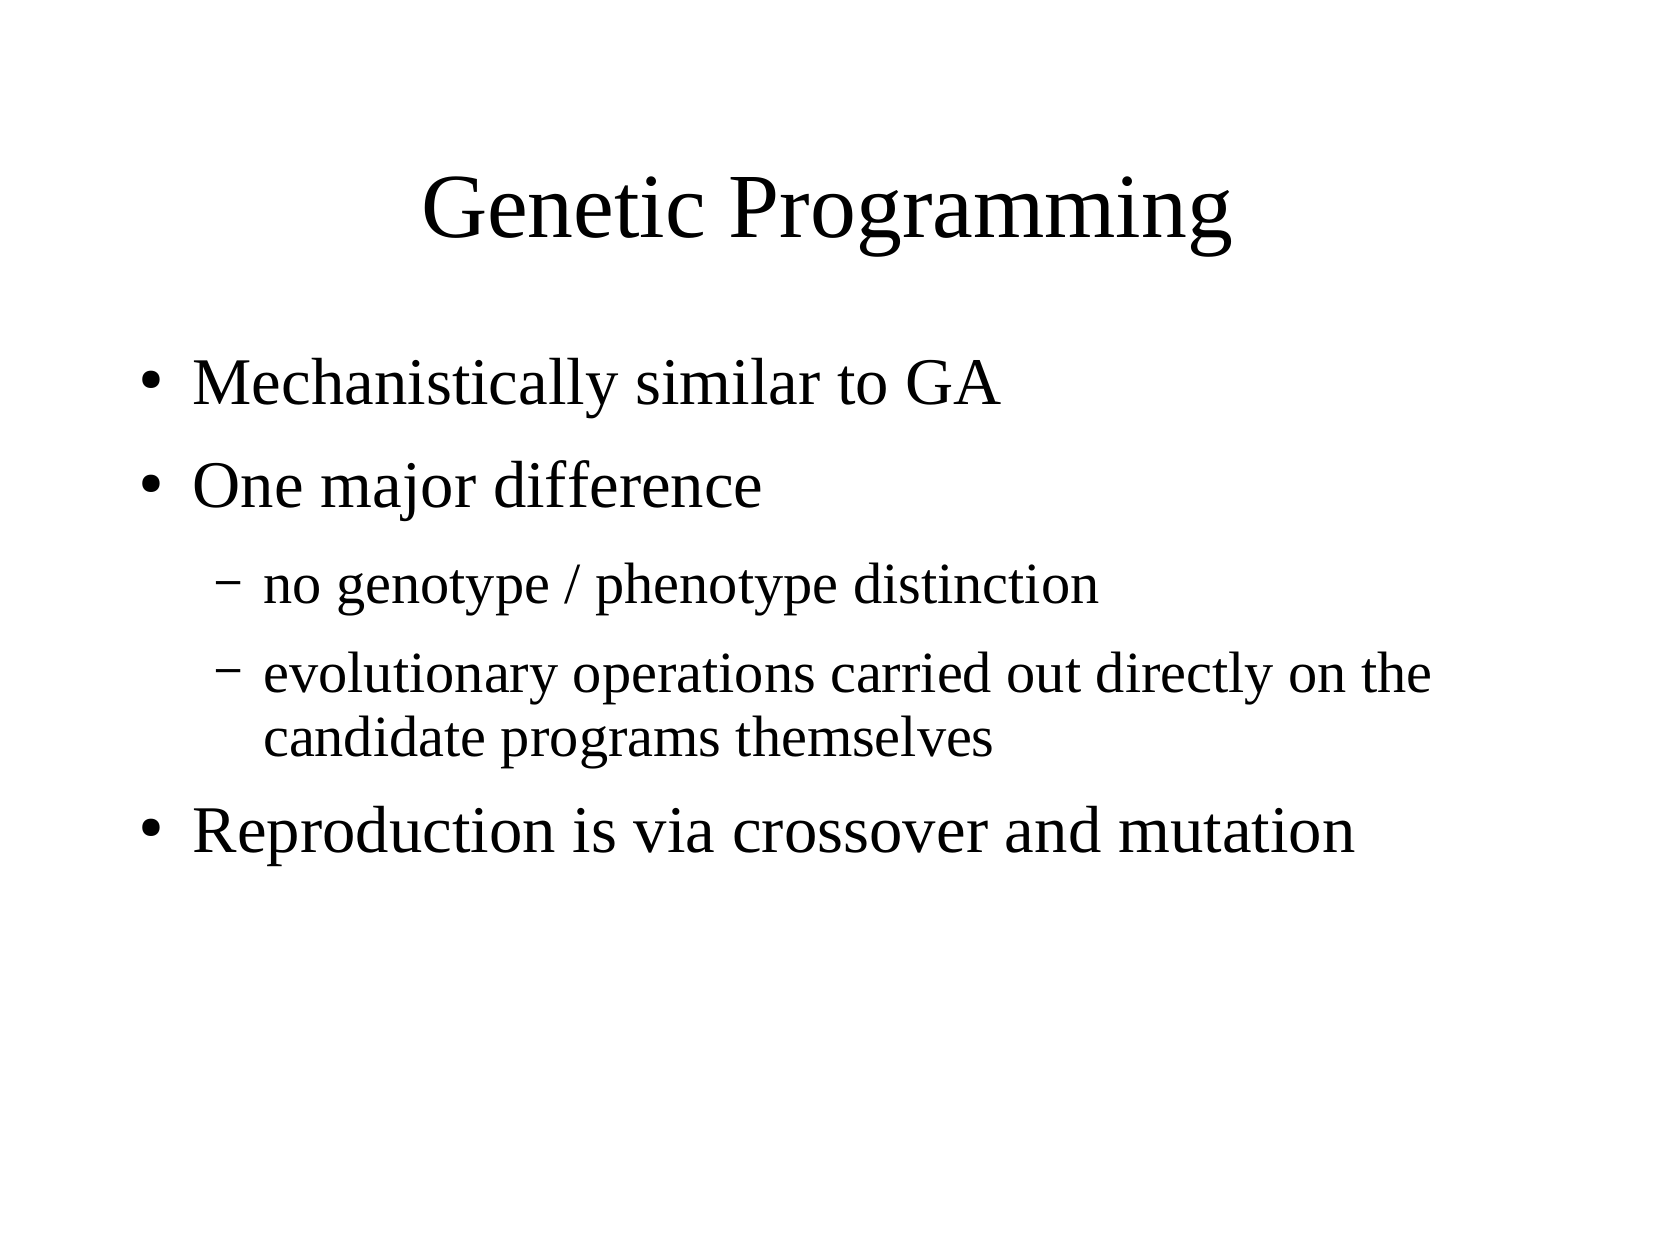

# Genetic Programming
Mechanistically similar to GA
One major difference
no genotype / phenotype distinction
evolutionary operations carried out directly on the candidate programs themselves
Reproduction is via crossover and mutation